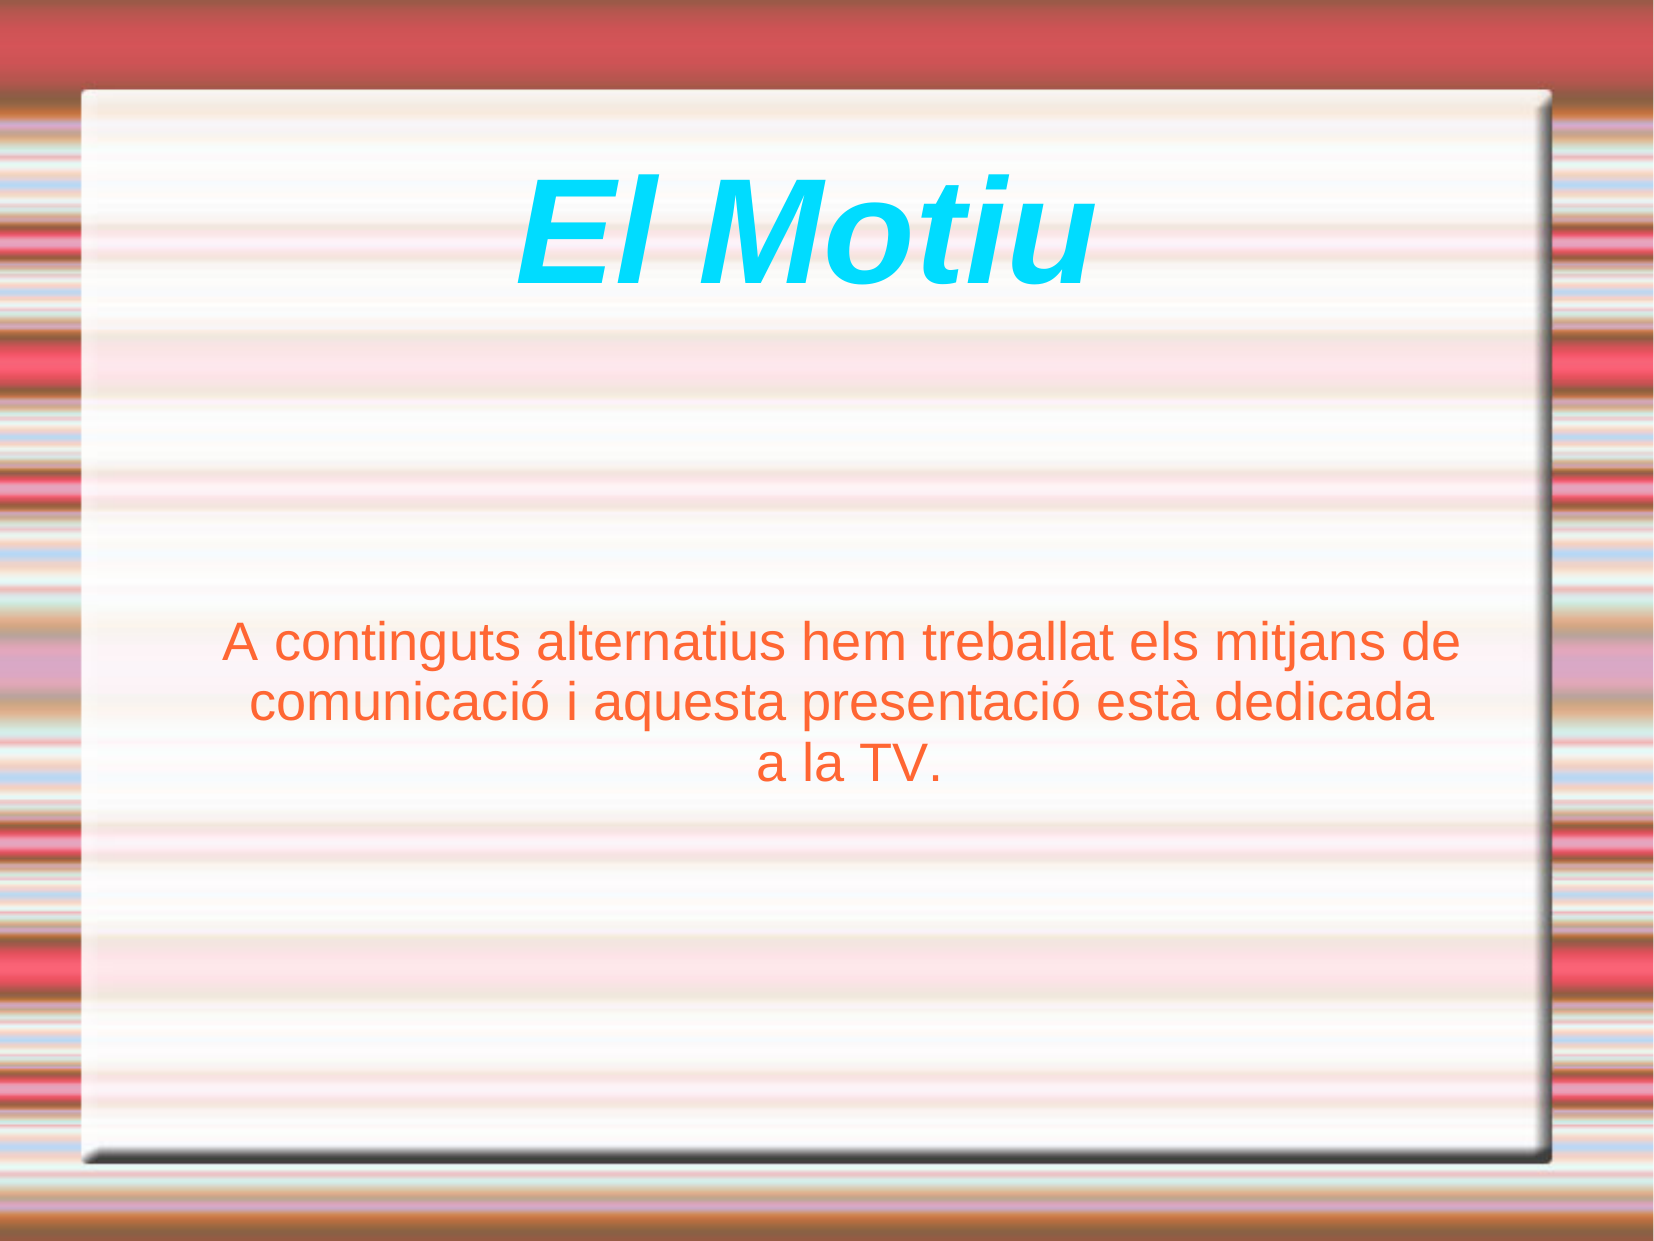

# El Motiu
A continguts alternatius hem treballat els mitjans de
comunicació i aquesta presentació està dedicada
a la TV.